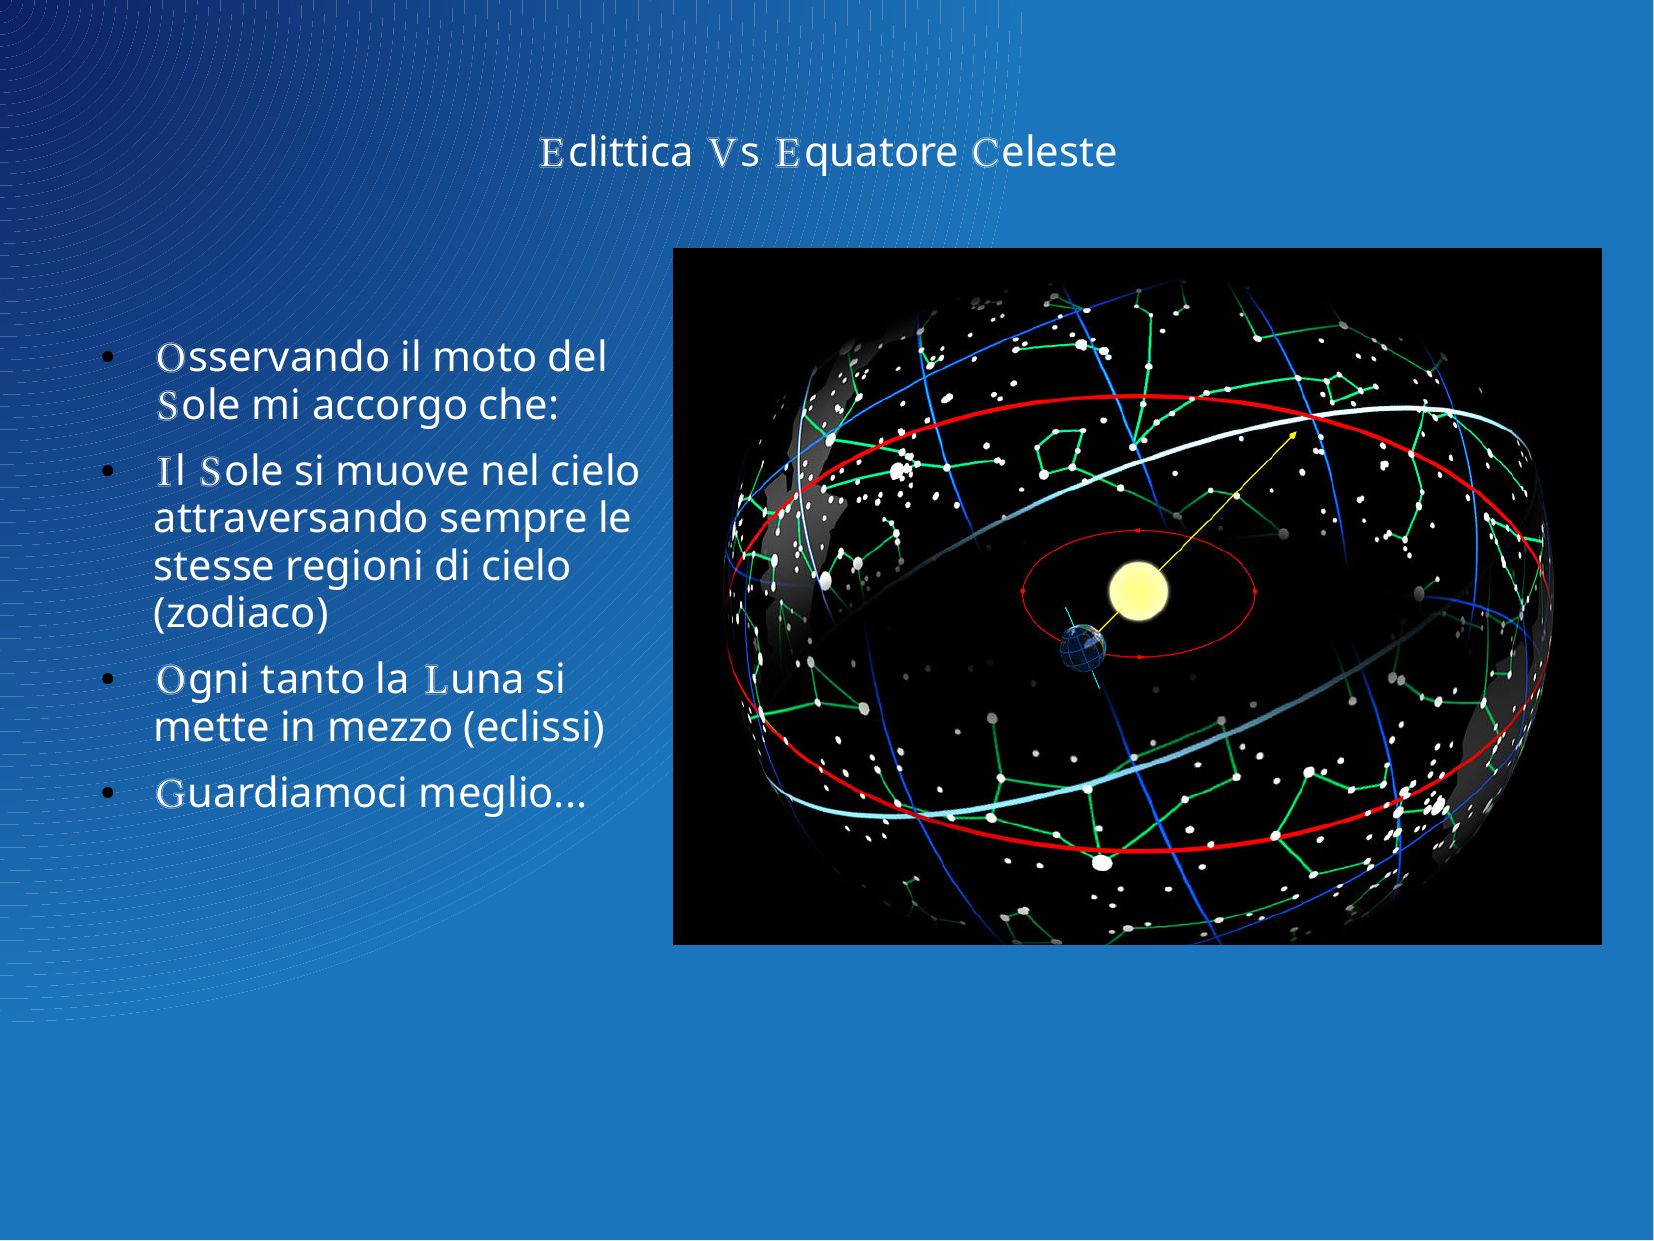

# Eclittica Vs Equatore Celeste
Osservando il moto del Sole mi accorgo che:
Il Sole si muove nel cielo attraversando sempre le stesse regioni di cielo (zodiaco)
Ogni tanto la Luna si mette in mezzo (eclissi)
Guardiamoci meglio...